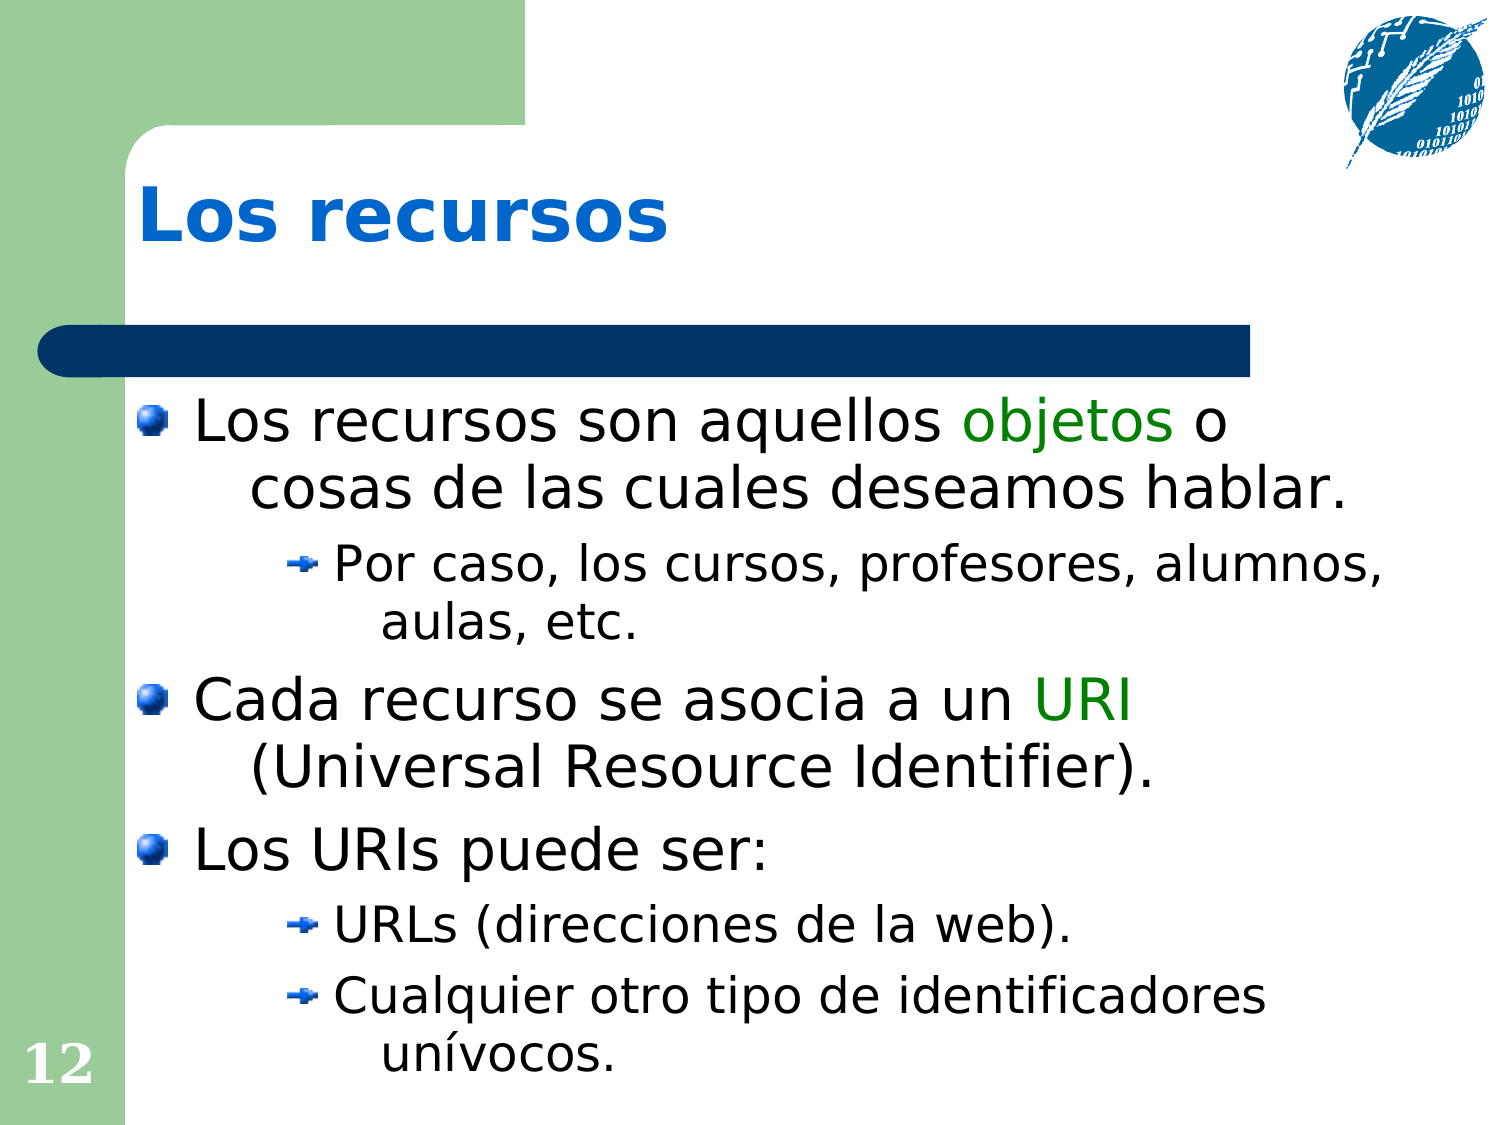

# Los recursos
Los recursos son aquellos objetos o cosas de las cuales deseamos hablar.
Por caso, los cursos, profesores, alumnos, aulas, etc.
Cada recurso se asocia a un URI (Universal Resource Identifier).
Los URIs puede ser:
URLs (direcciones de la web).
Cualquier otro tipo de identificadores unívocos.
12